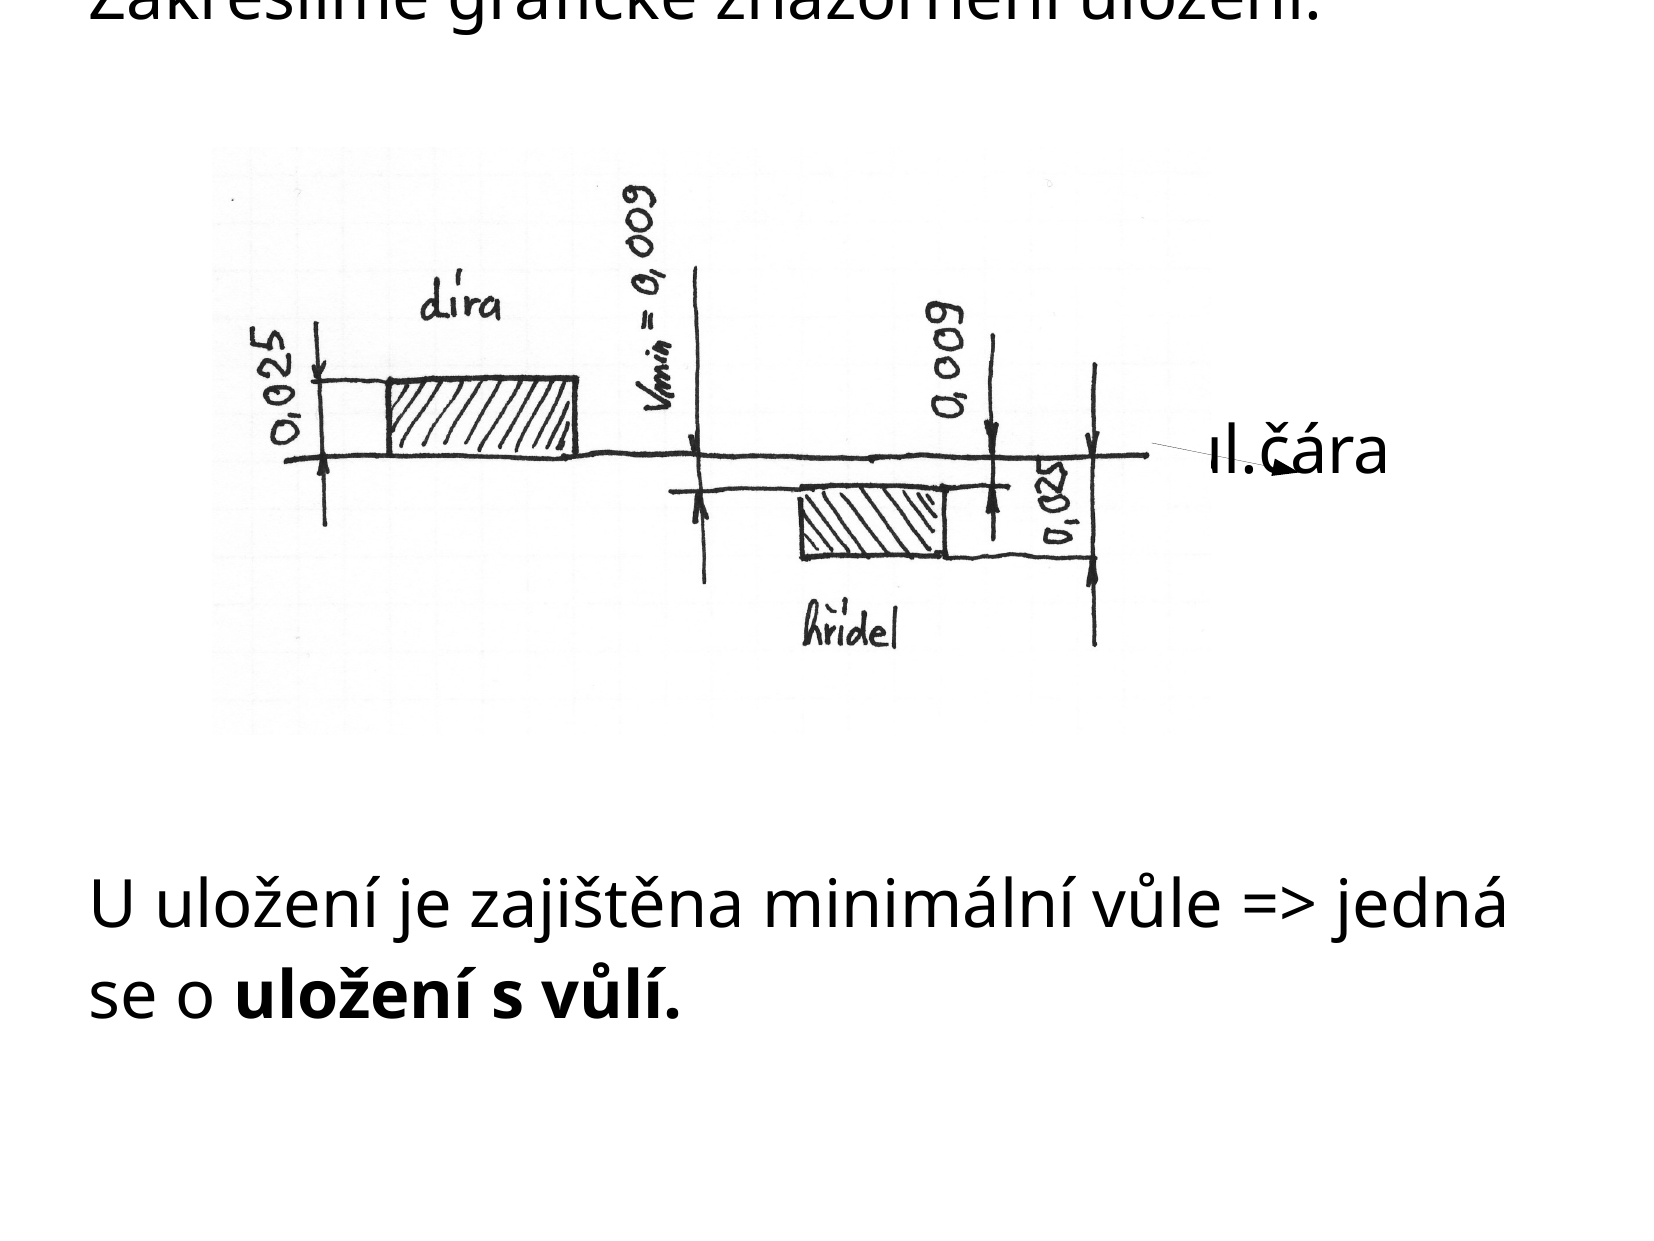

# Zakreslíme grafické znázornění uložení:
 nul.čára
U uložení je zajištěna minimální vůle => jedná se o uložení s vůlí.